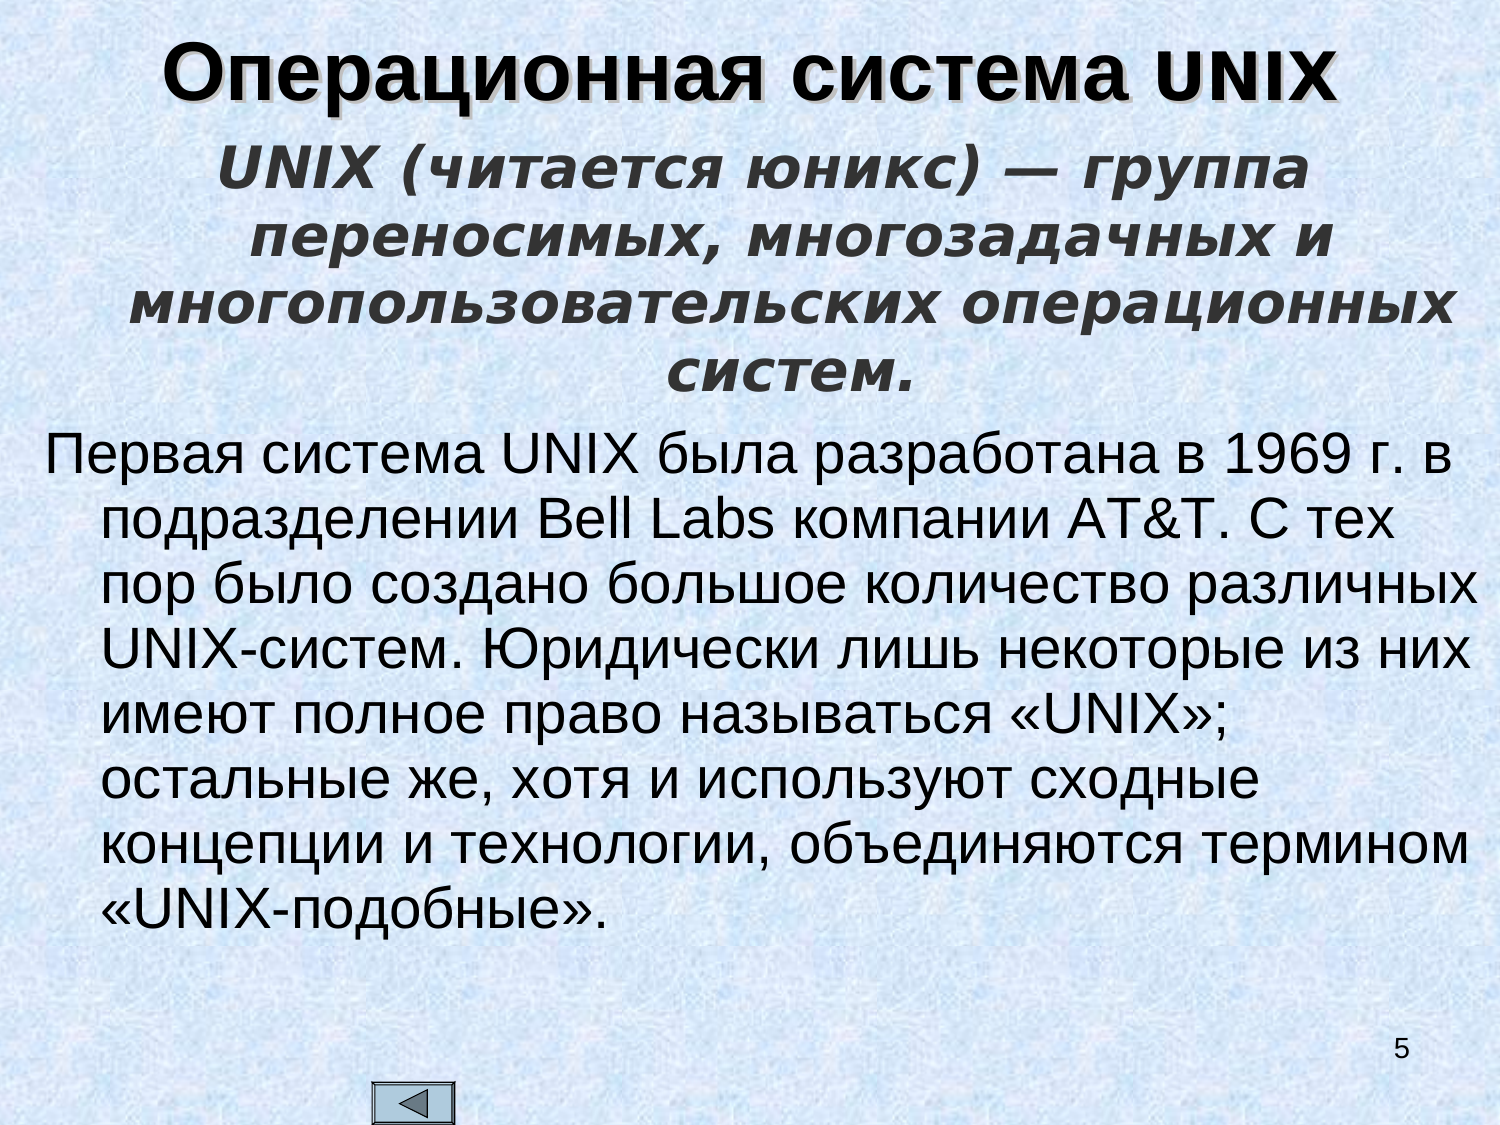

# Операционная система UNIX
UNIX (читается юникс) — группа переносимых, многозадачных и многопользовательских операционных систем.
Первая система UNIX была разработана в 1969 г. в подразделении Bell Labs компании AT&T. С тех пор было создано большое количество различных UNIX-систем. Юридически лишь некоторые из них имеют полное право называться «UNIX»; остальные же, хотя и используют сходные концепции и технологии, объединяются термином «UNIX-подобные».
5